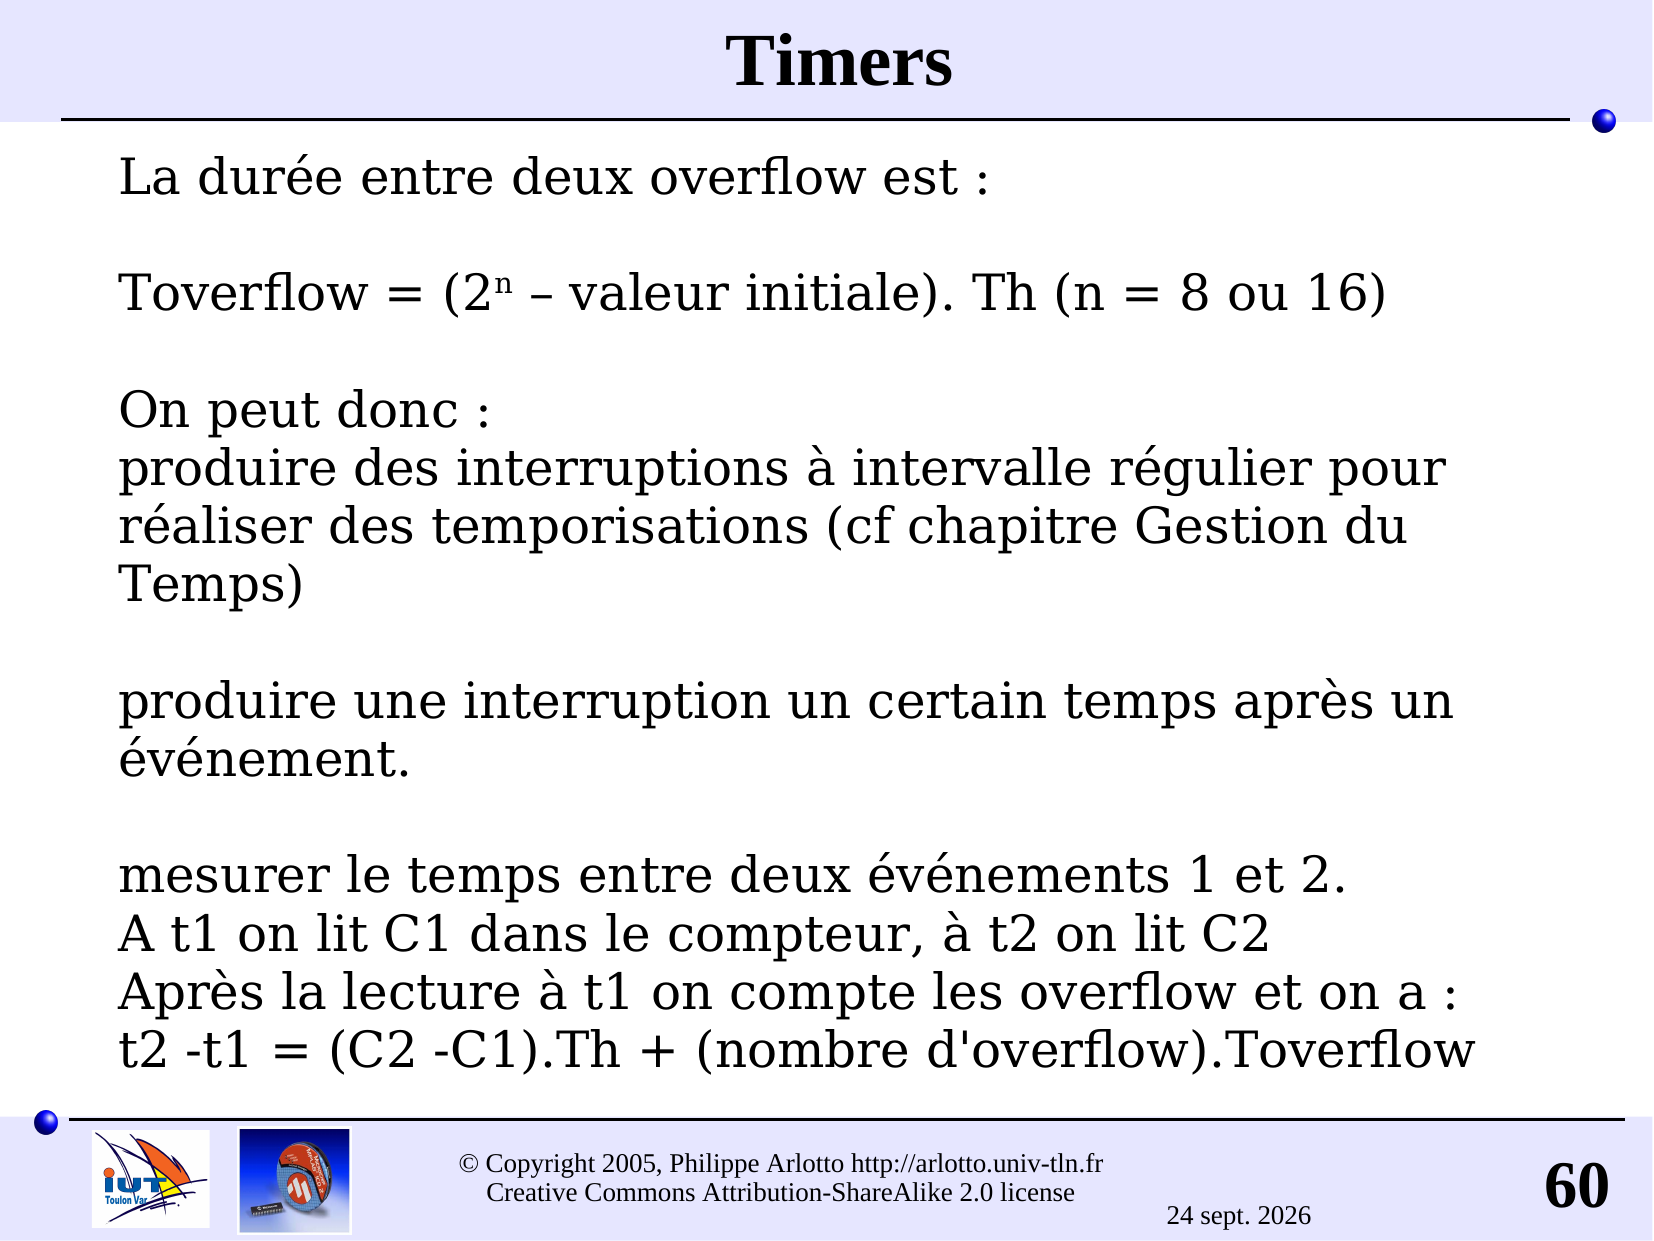

# Timers
La durée entre deux overflow est :
Toverflow = (2n – valeur initiale). Th (n = 8 ou 16)
On peut donc :
produire des interruptions à intervalle régulier pour réaliser des temporisations (cf chapitre Gestion du Temps)
produire une interruption un certain temps après un événement.
mesurer le temps entre deux événements 1 et 2.
A t1 on lit C1 dans le compteur, à t2 on lit C2
Après la lecture à t1 on compte les overflow et on a :
t2 -t1 = (C2 -C1).Th + (nombre d'overflow).Toverflow